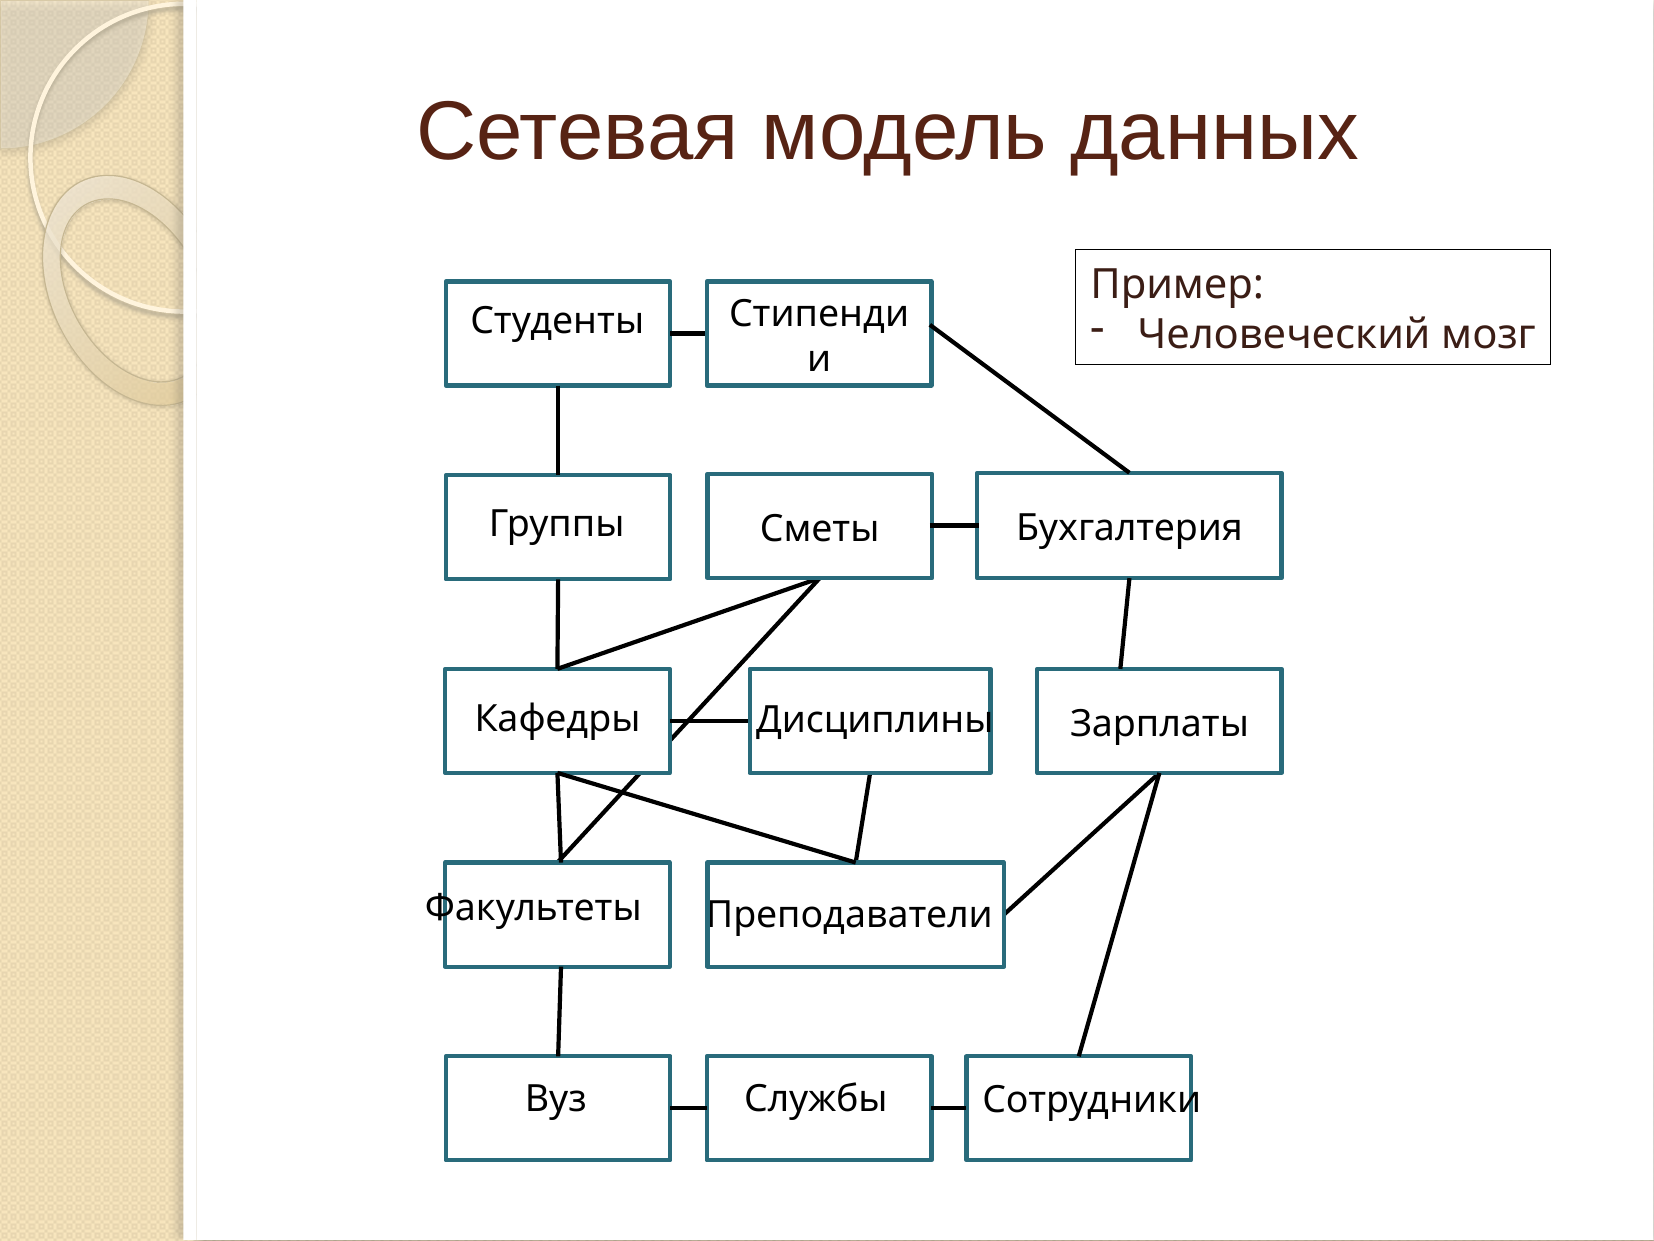

# Сетевая модель данных
Пример:
Человеческий мозг
Стипендии
Студенты
Бухгалтерия
Сметы
Группы
Зарплаты
Кафедры
Дисциплины
Факультеты
Преподаватели
Вуз
Службы
Сотрудники